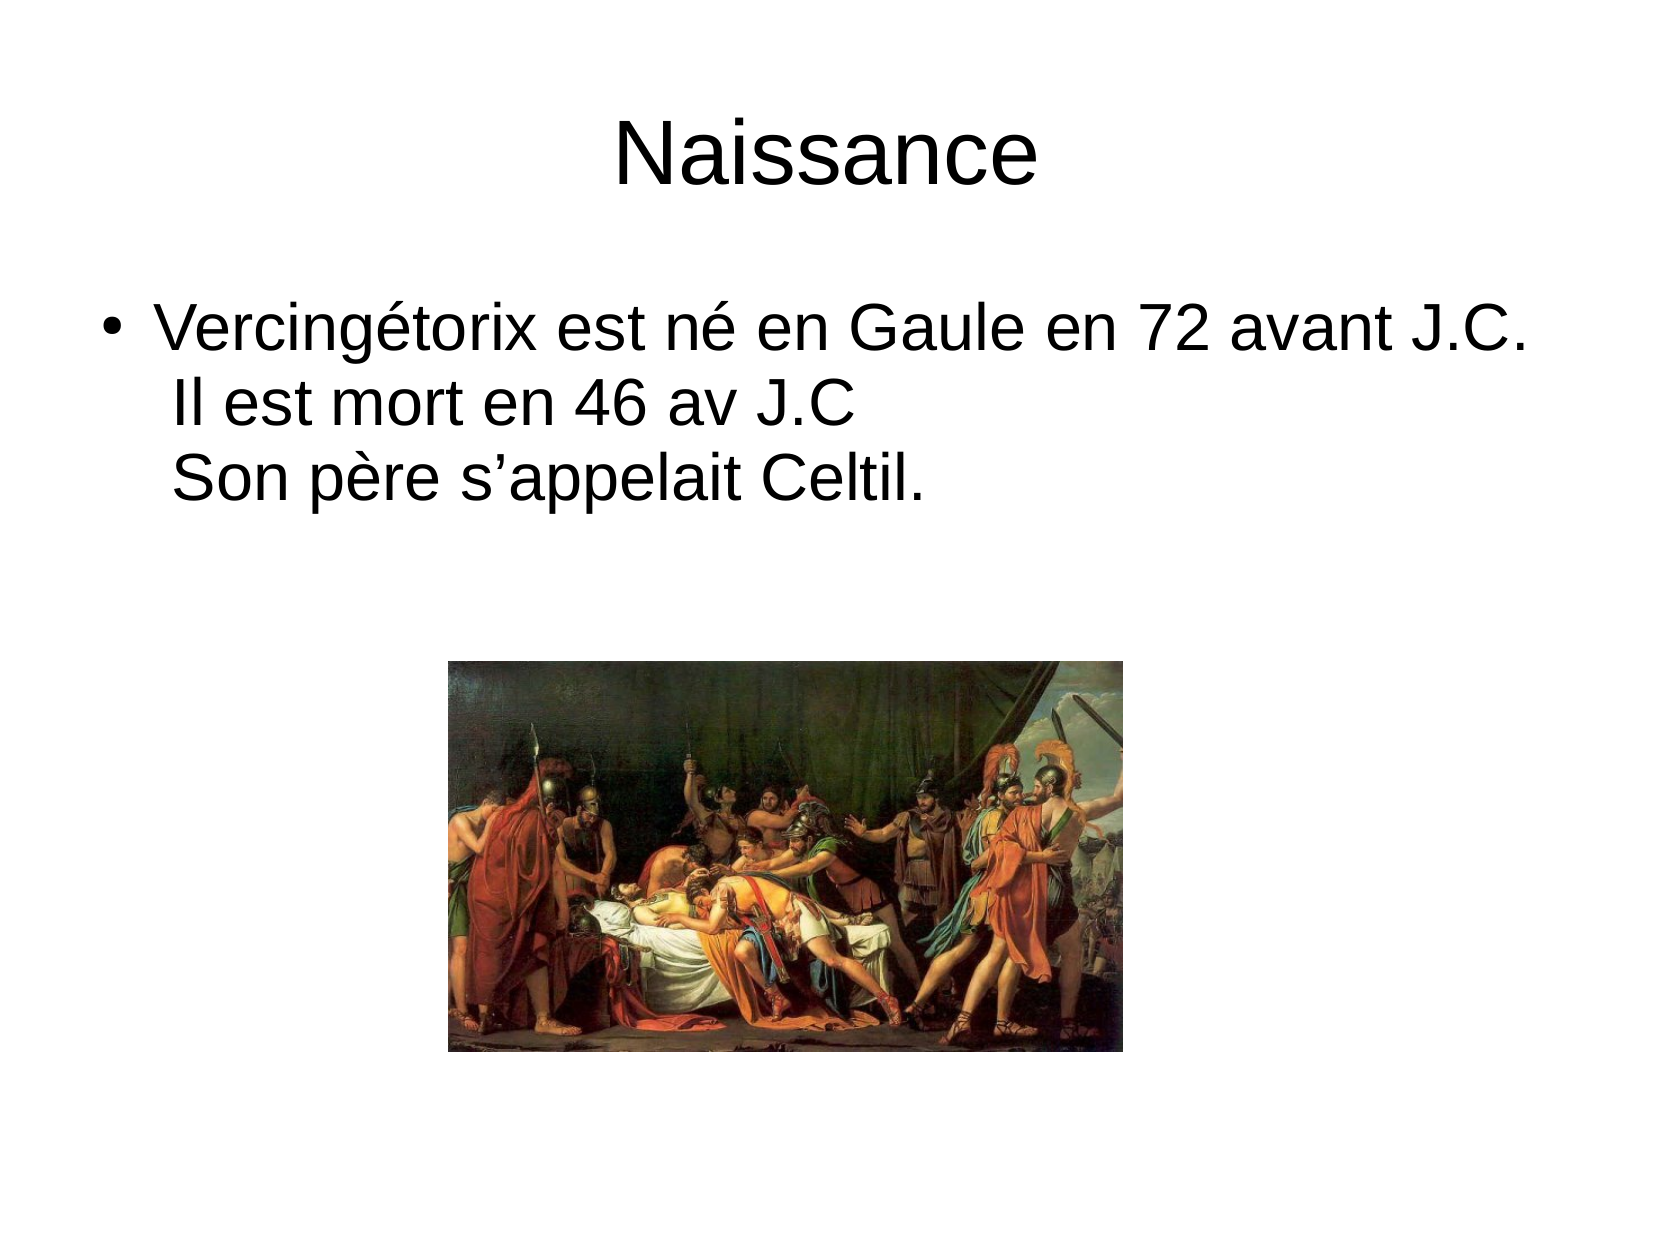

# Naissance
Vercingétorix est né en Gaule en 72 avant J.C. Il est mort en 46 av J.C Son père s’appelait Celtil.